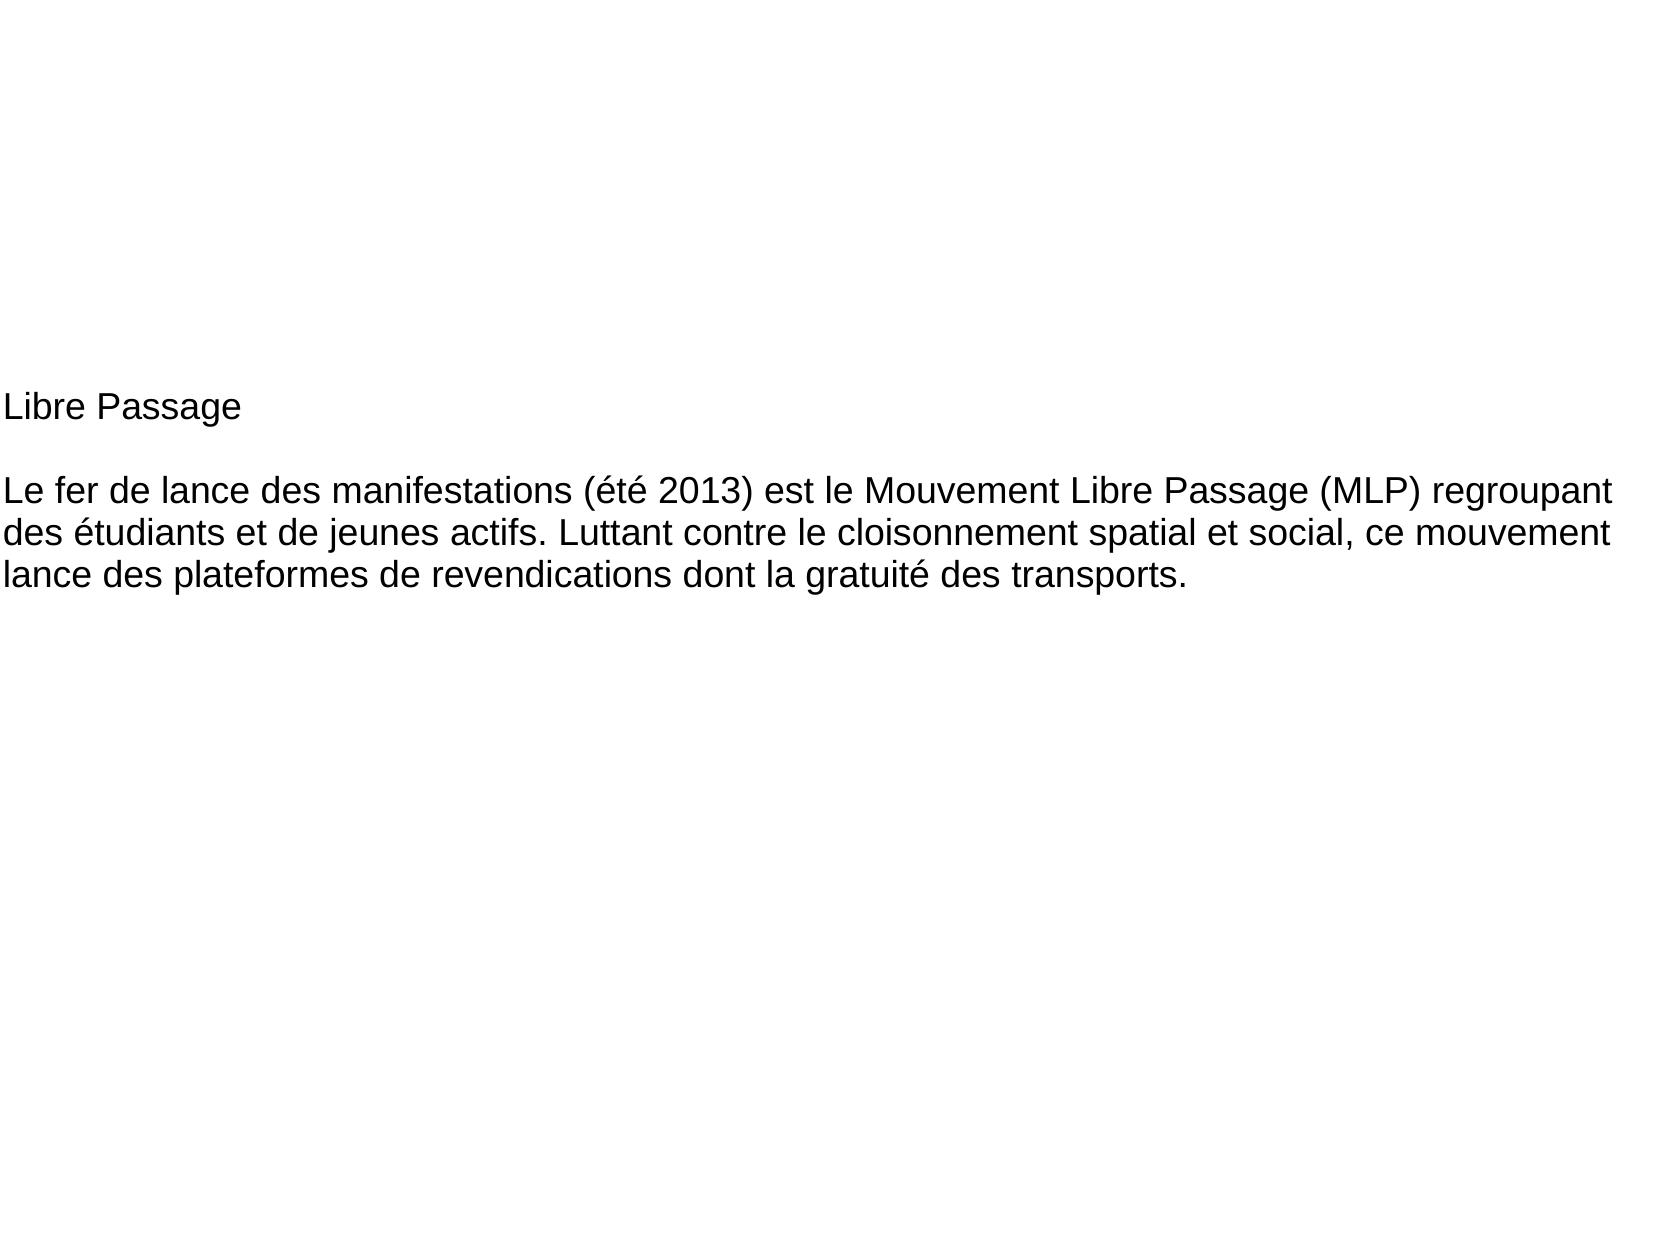

Libre Passage
Le fer de lance des manifestations (été 2013) est le Mouvement Libre Passage (MLP) regroupant des étudiants et de jeunes actifs. Luttant contre le cloisonnement spatial et social, ce mouvement lance des plateformes de revendications dont la gratuité des transports.